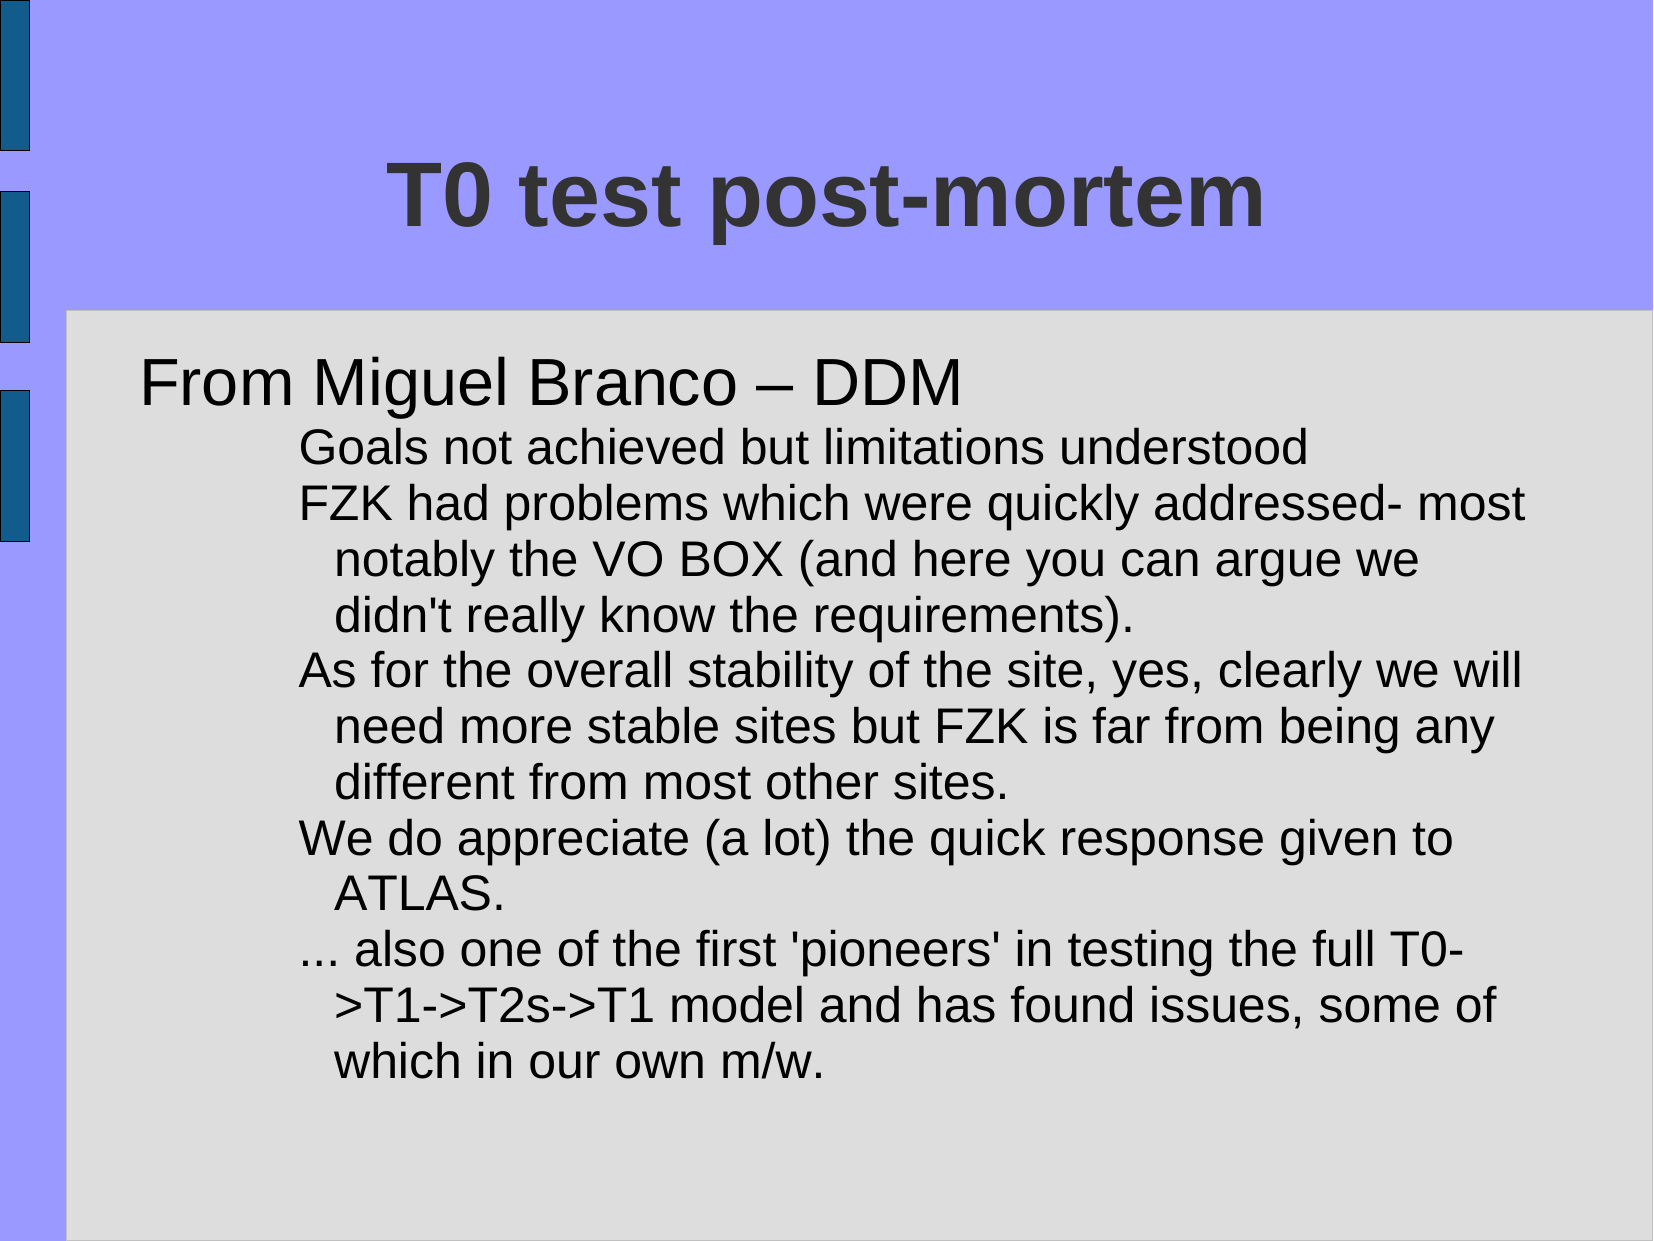

# T0 test post-mortem
From Miguel Branco – DDM
Goals not achieved but limitations understood
FZK had problems which were quickly addressed- most notably the VO BOX (and here you can argue we didn't really know the requirements).
As for the overall stability of the site, yes, clearly we will need more stable sites but FZK is far from being any different from most other sites.
We do appreciate (a lot) the quick response given to ATLAS.
... also one of the first 'pioneers' in testing the full T0->T1->T2s->T1 model and has found issues, some of which in our own m/w.